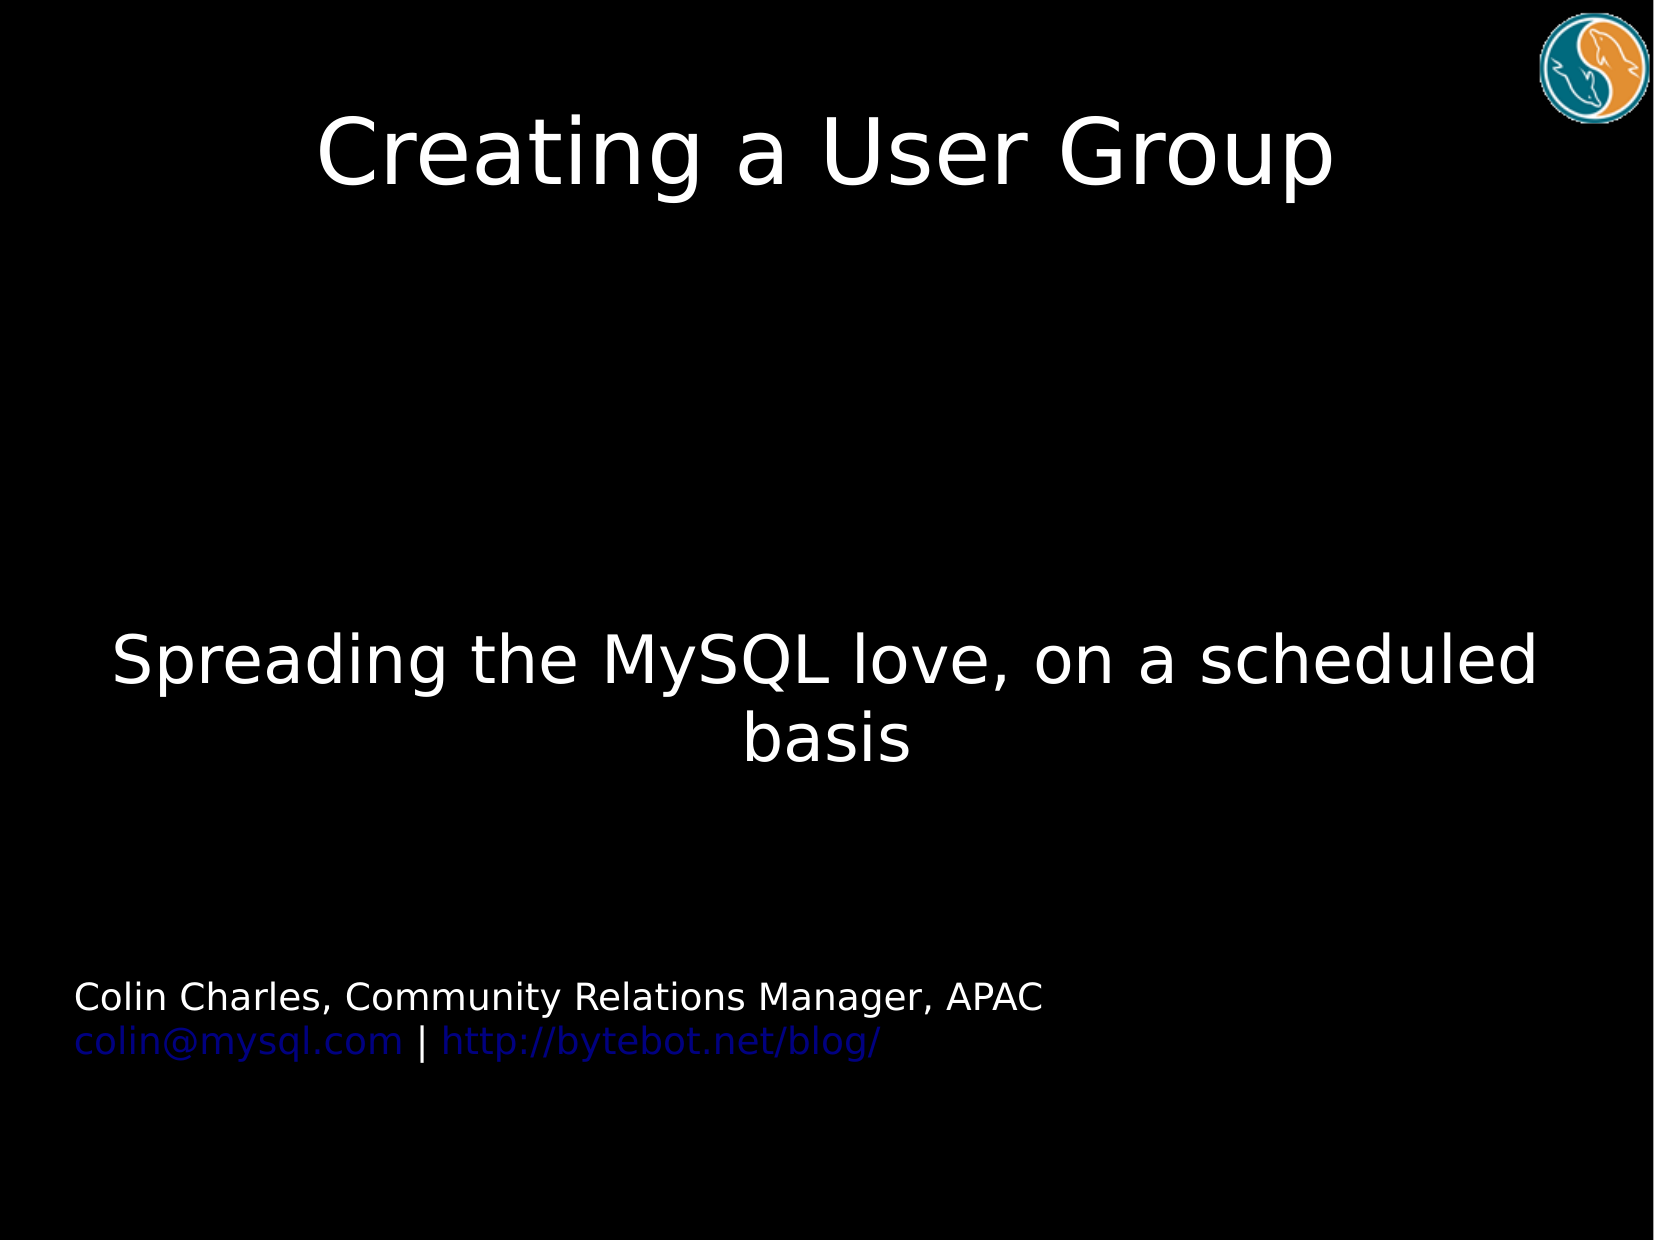

# Creating a User Group
Spreading the MySQL love, on a scheduled basis
Colin Charles, Community Relations Manager, APAC
colin@mysql.com | http://bytebot.net/blog/